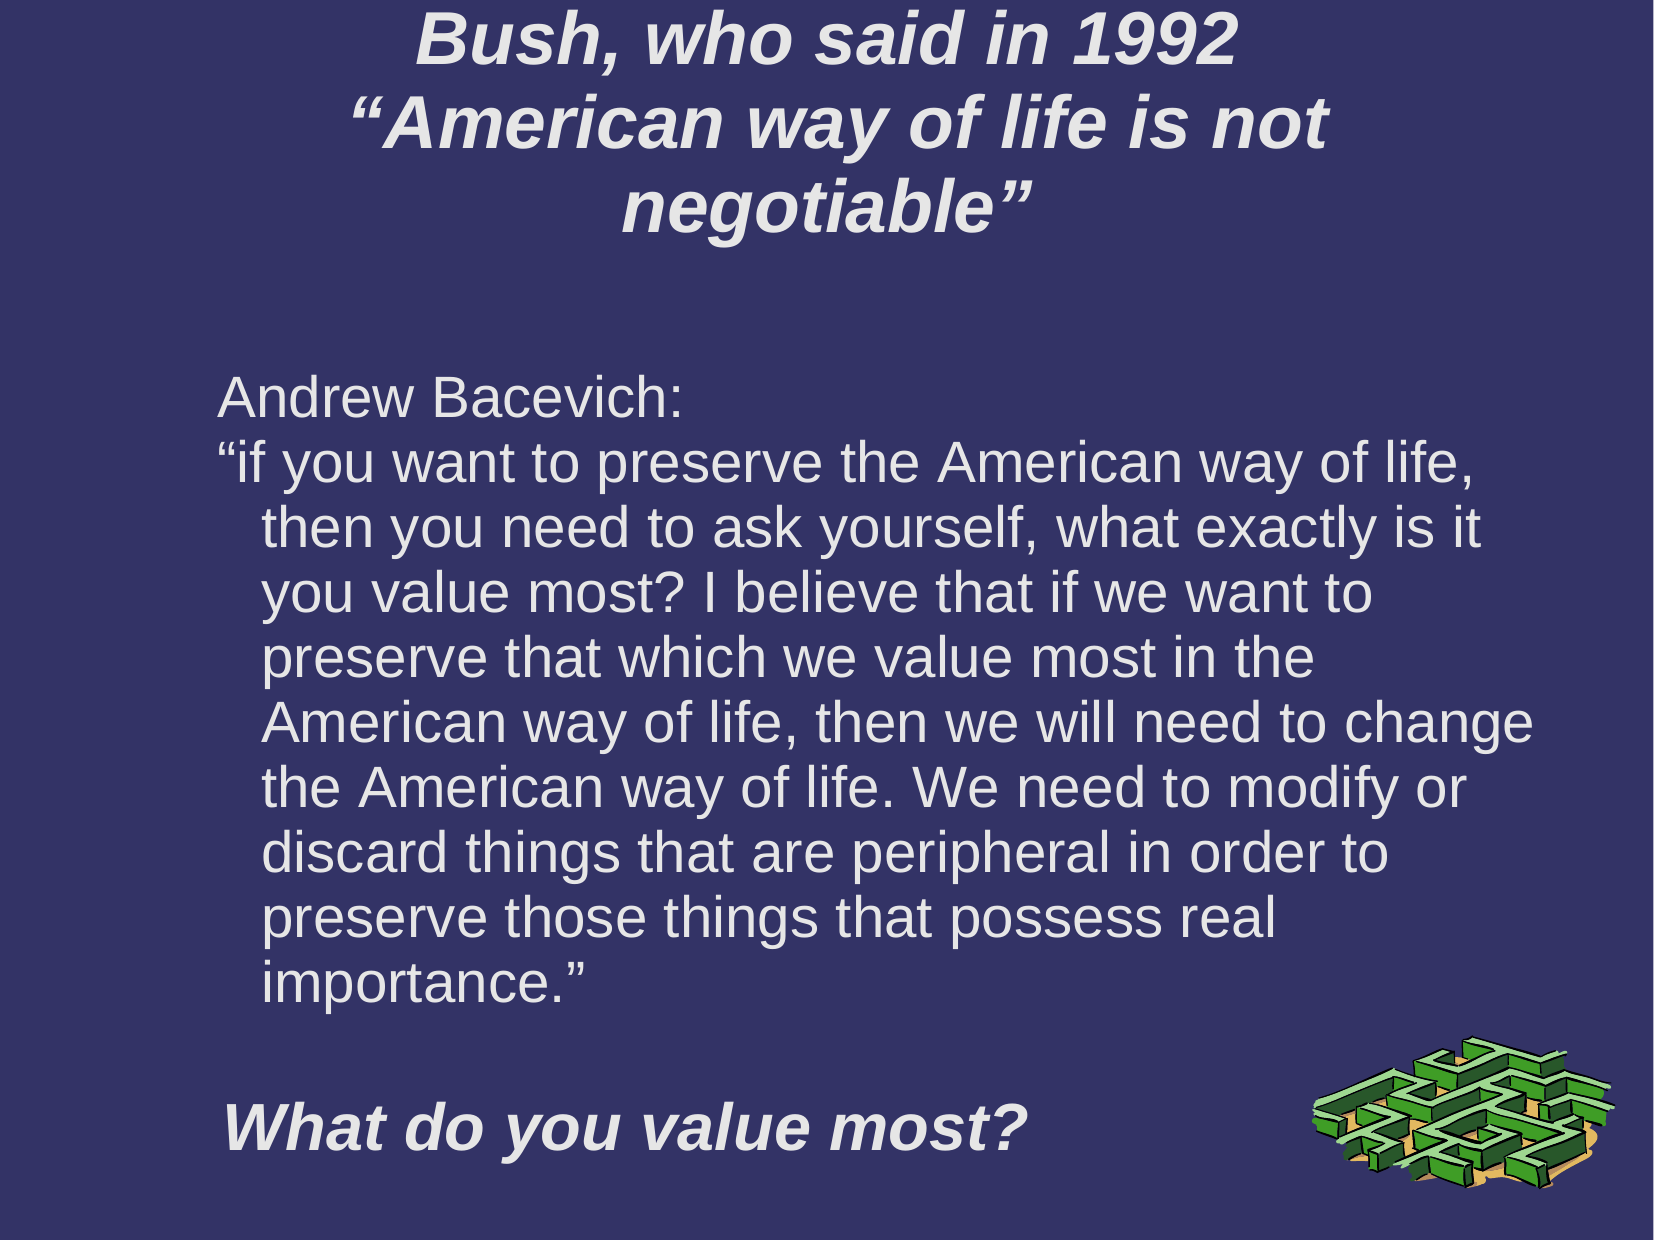

# Bush, who said in 1992 “American way of life is not negotiable”
Andrew Bacevich:
“if you want to preserve the American way of life, then you need to ask yourself, what exactly is it you value most? I believe that if we want to preserve that which we value most in the American way of life, then we will need to change the American way of life. We need to modify or discard things that are peripheral in order to preserve those things that possess real importance.”
What do you value most?